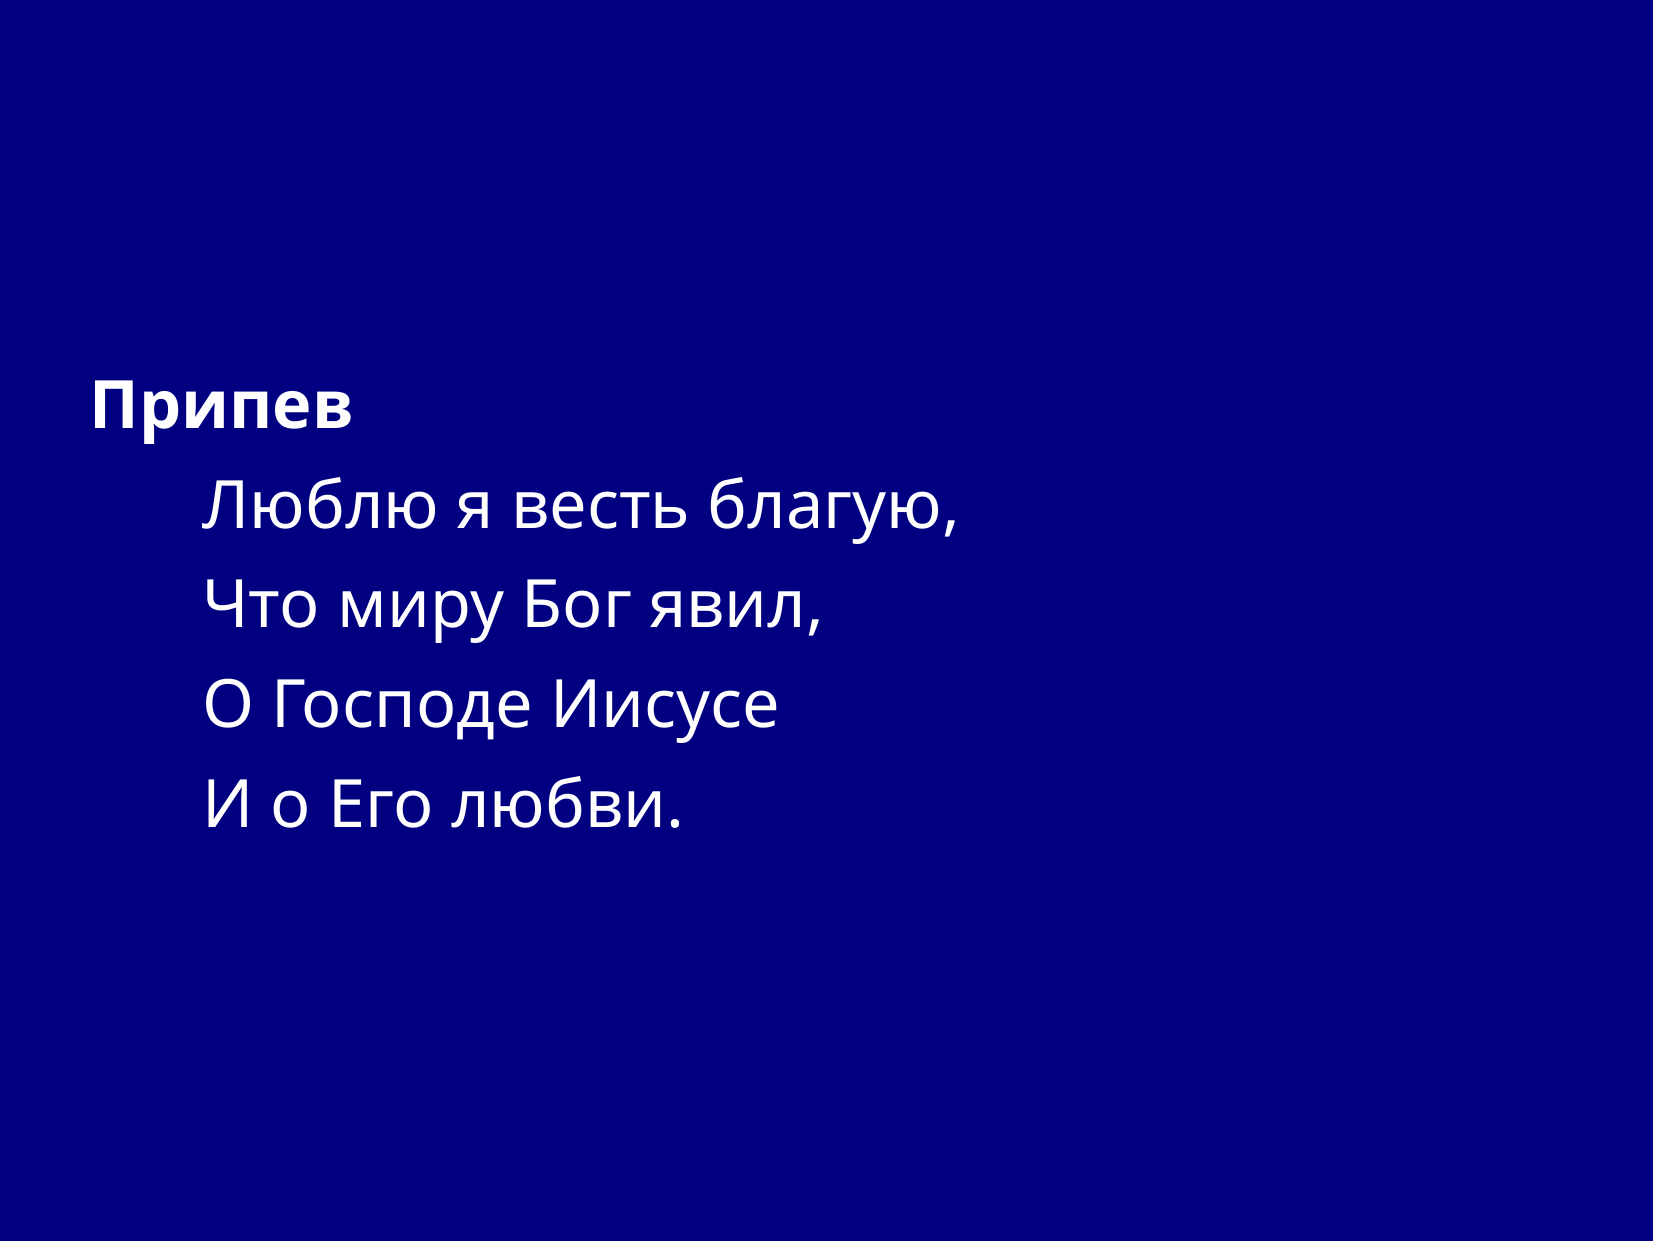

Припев
	Люблю я весть благую,
	Что миру Бог явил,
	О Господе Иисусе
	И о Его любви.